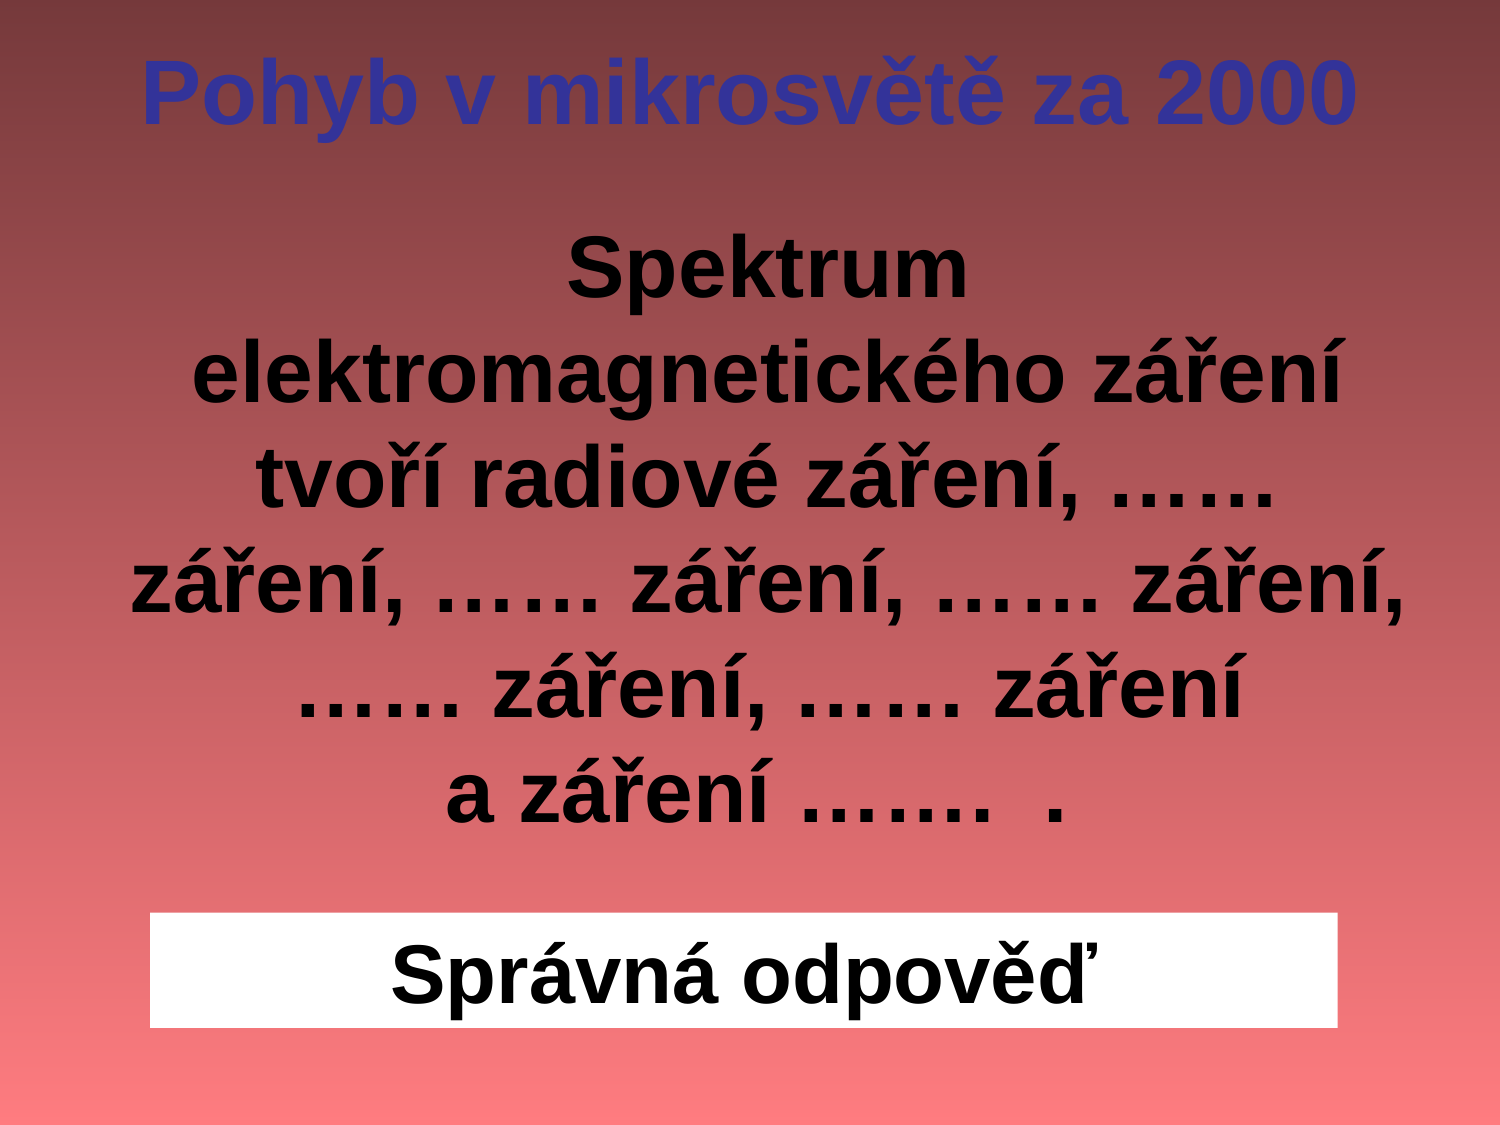

Pohyb v mikrosvětě za 2000
Spektrum elektromagnetického záření tvoří radiové záření, …… záření, …… záření, …… záření, …… záření, …… záření
a záření ……. .
Správná odpověď